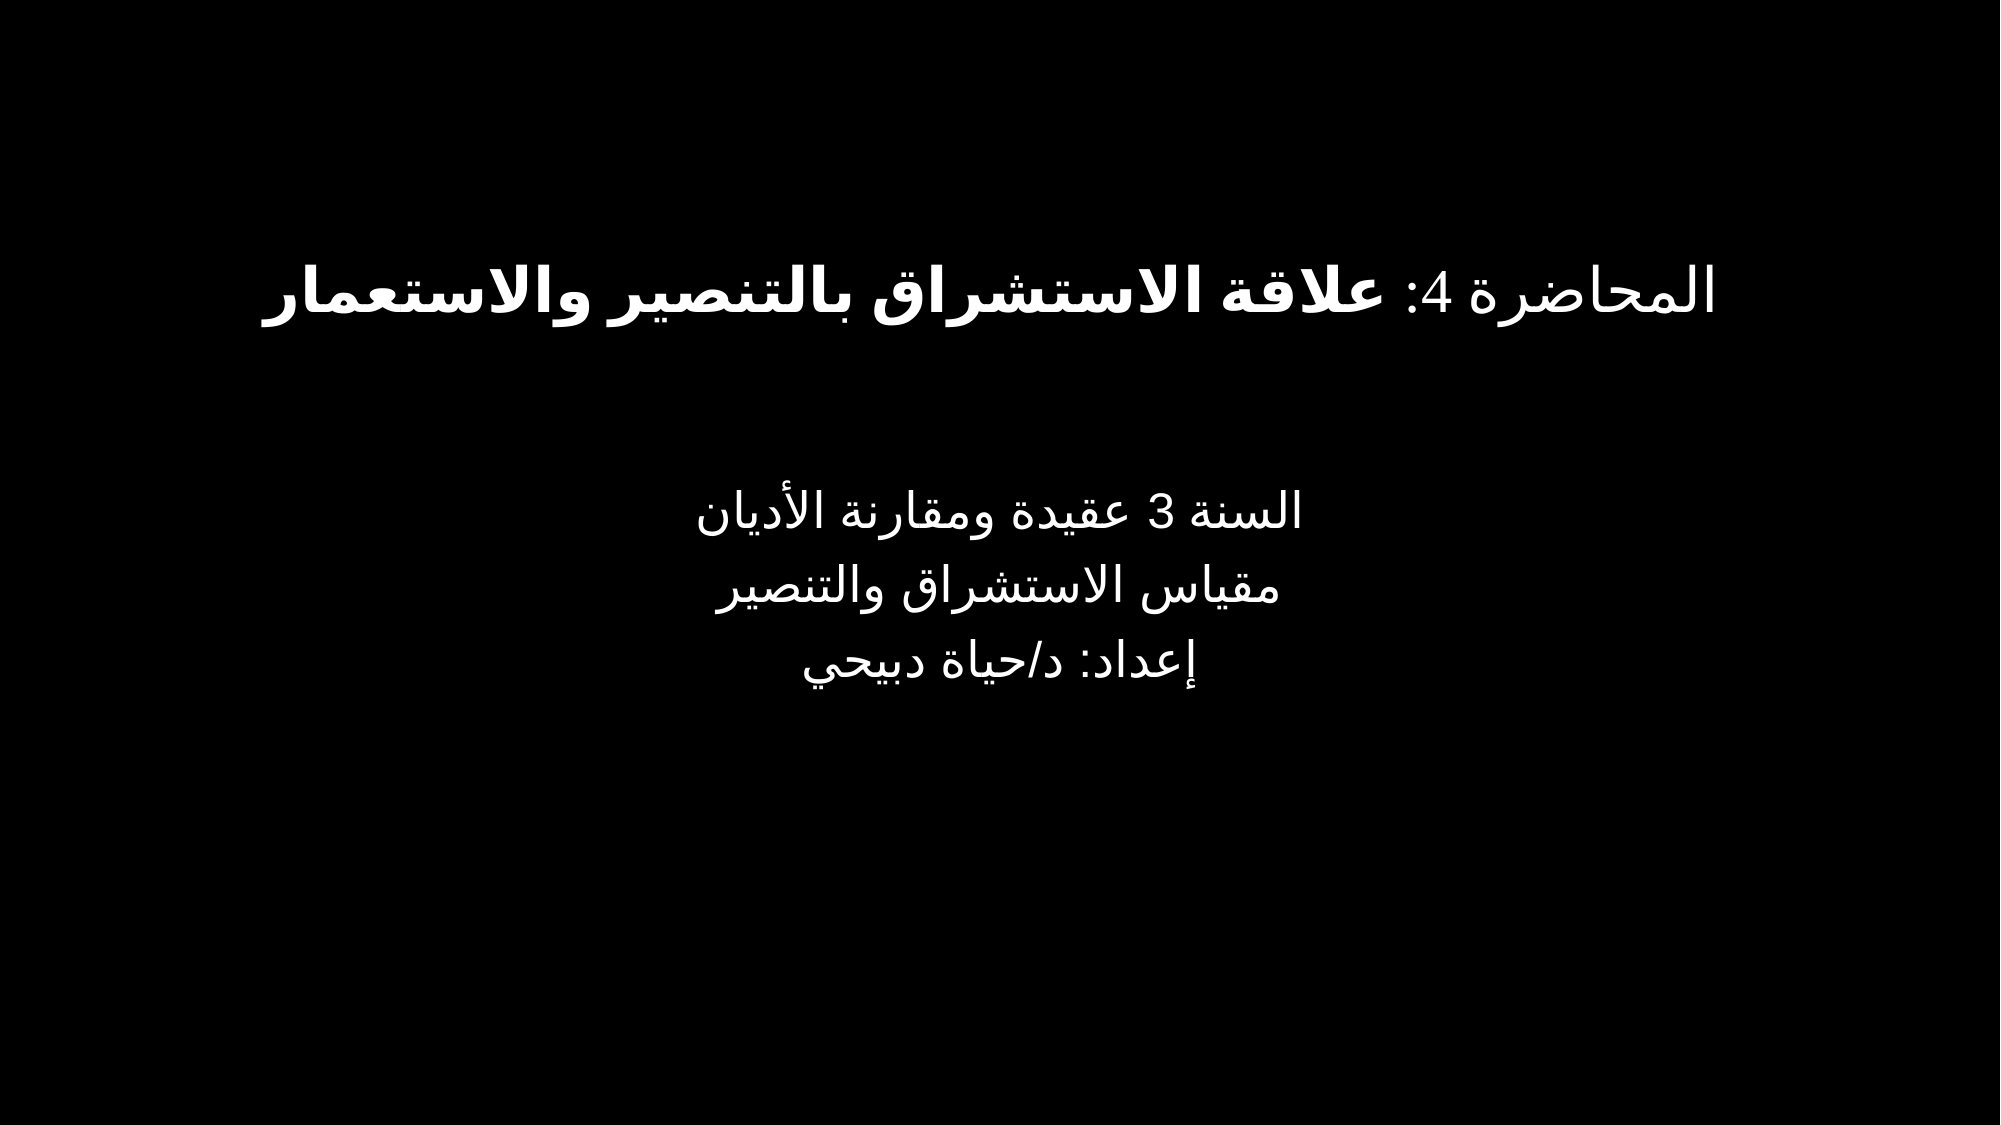

# المحاضرة 4: علاقة الاستشراق بالتنصير والاستعمار
السنة 3 عقيدة ومقارنة الأديان
مقياس الاستشراق والتنصير
إعداد: د/حياة دبيحي